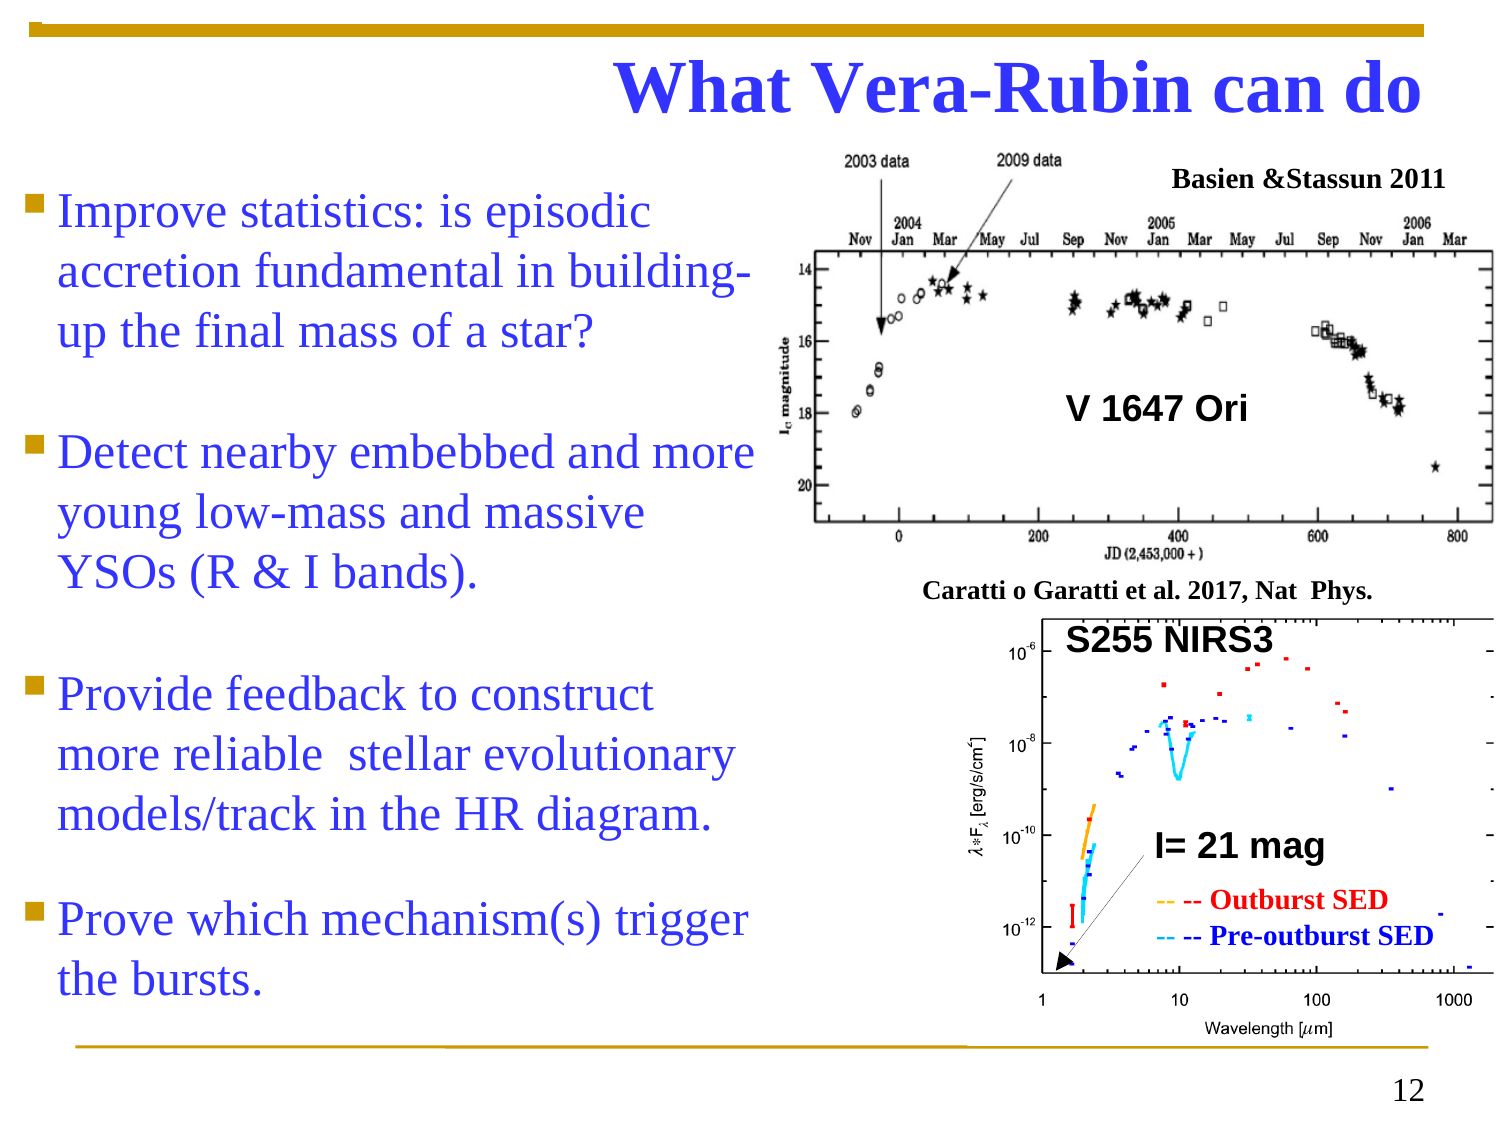

What Vera-Rubin can do
Improve statistics: is episodic accretion fundamental in building-up the final mass of a star?
Detect nearby embebbed and more young low-mass and massive YSOs (R & I bands).
Provide feedback to construct more reliable stellar evolutionary models/track in the HR diagram.
Prove which mechanism(s) trigger the bursts.
Basien &Stassun 2011
V 1647 Ori
Caratti o Garatti et al. 2017, Nat Phys.
S255 NIRS3
I= 21 mag
-- -- Outburst SED
-- -- Pre-outburst SED
21 Apr. 2021
University of Hertfordshire